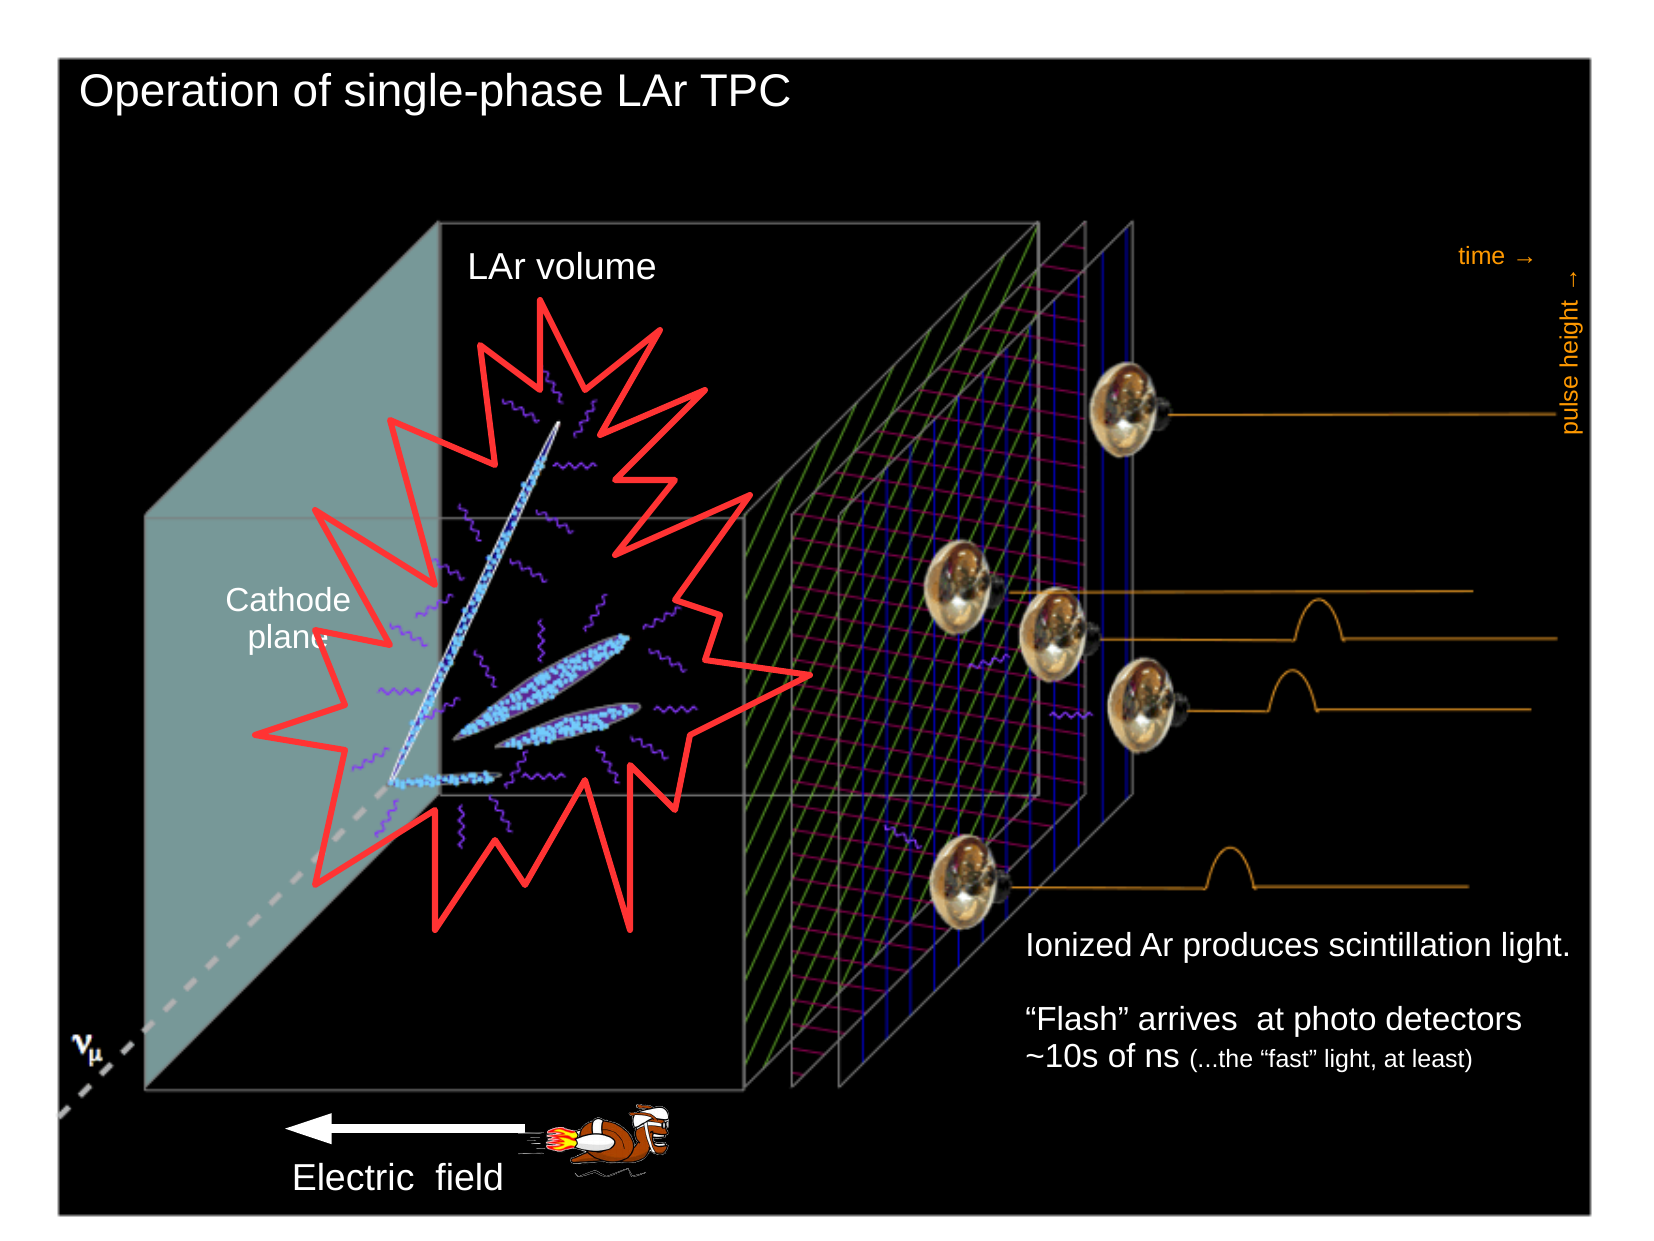

Operation of single-phase LAr TPC
time →
LAr volume
pulse height →
Cathode
plane
Ionized Ar produces scintillation light.
“Flash” arrives at photo detectors
~10s of ns (...the “fast” light, at least)
Electric field
83